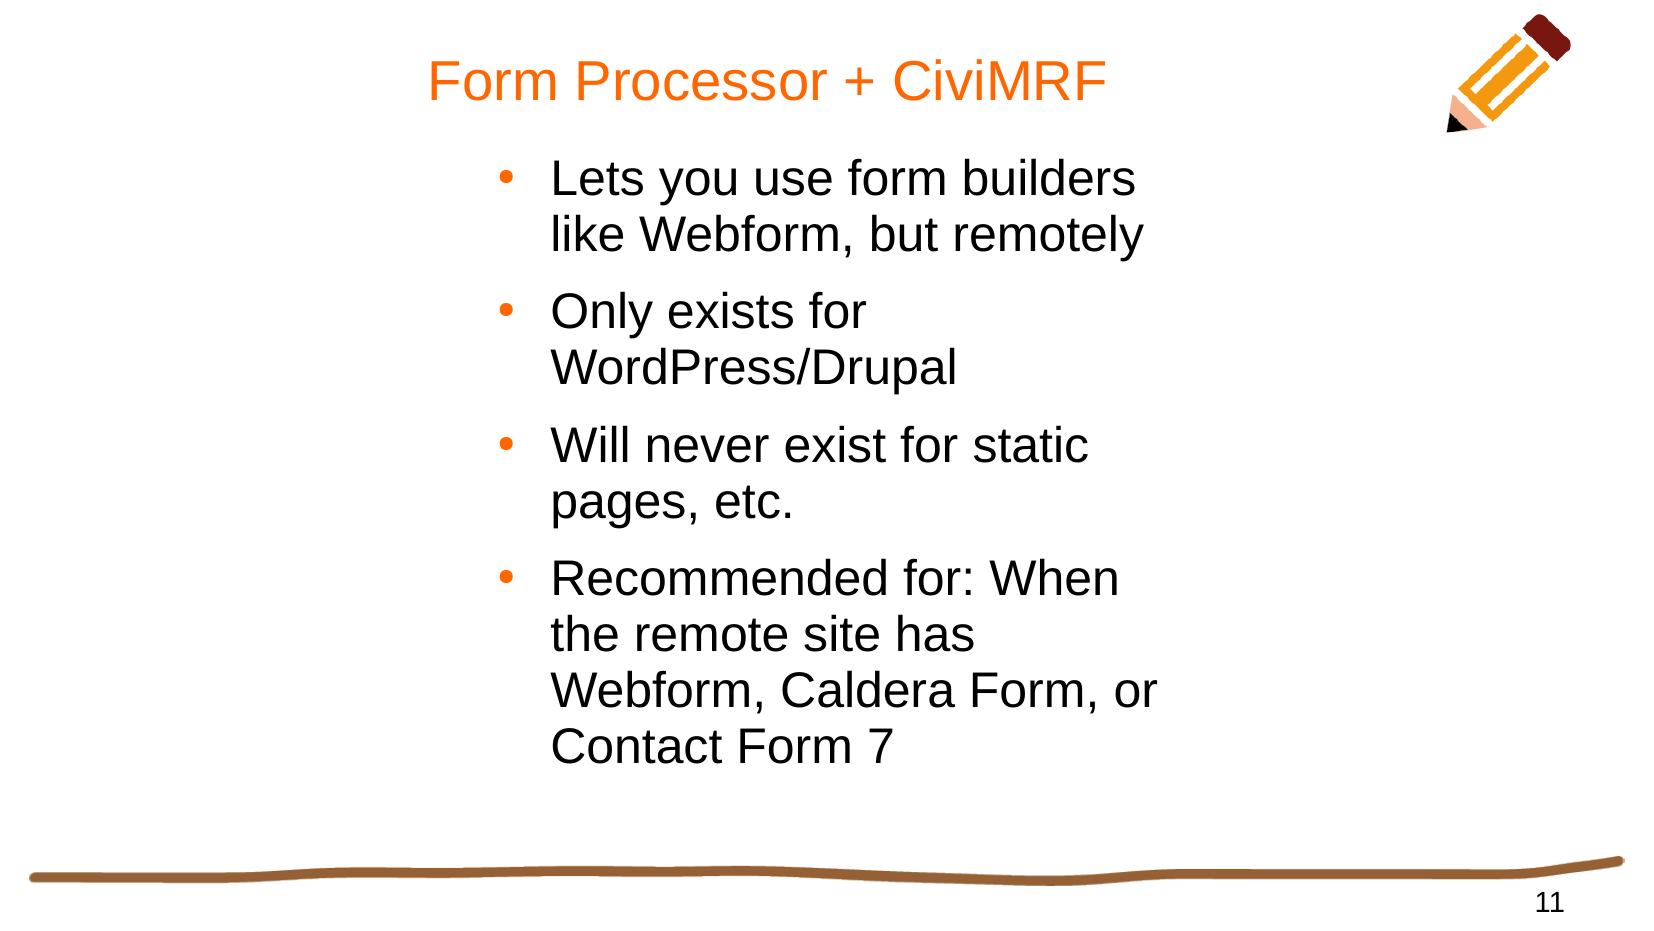

# Form Processor + CiviMRF
Lets you use form builders like Webform, but remotely
Only exists for WordPress/Drupal
Will never exist for static pages, etc.
Recommended for: When the remote site has Webform, Caldera Form, or Contact Form 7
11